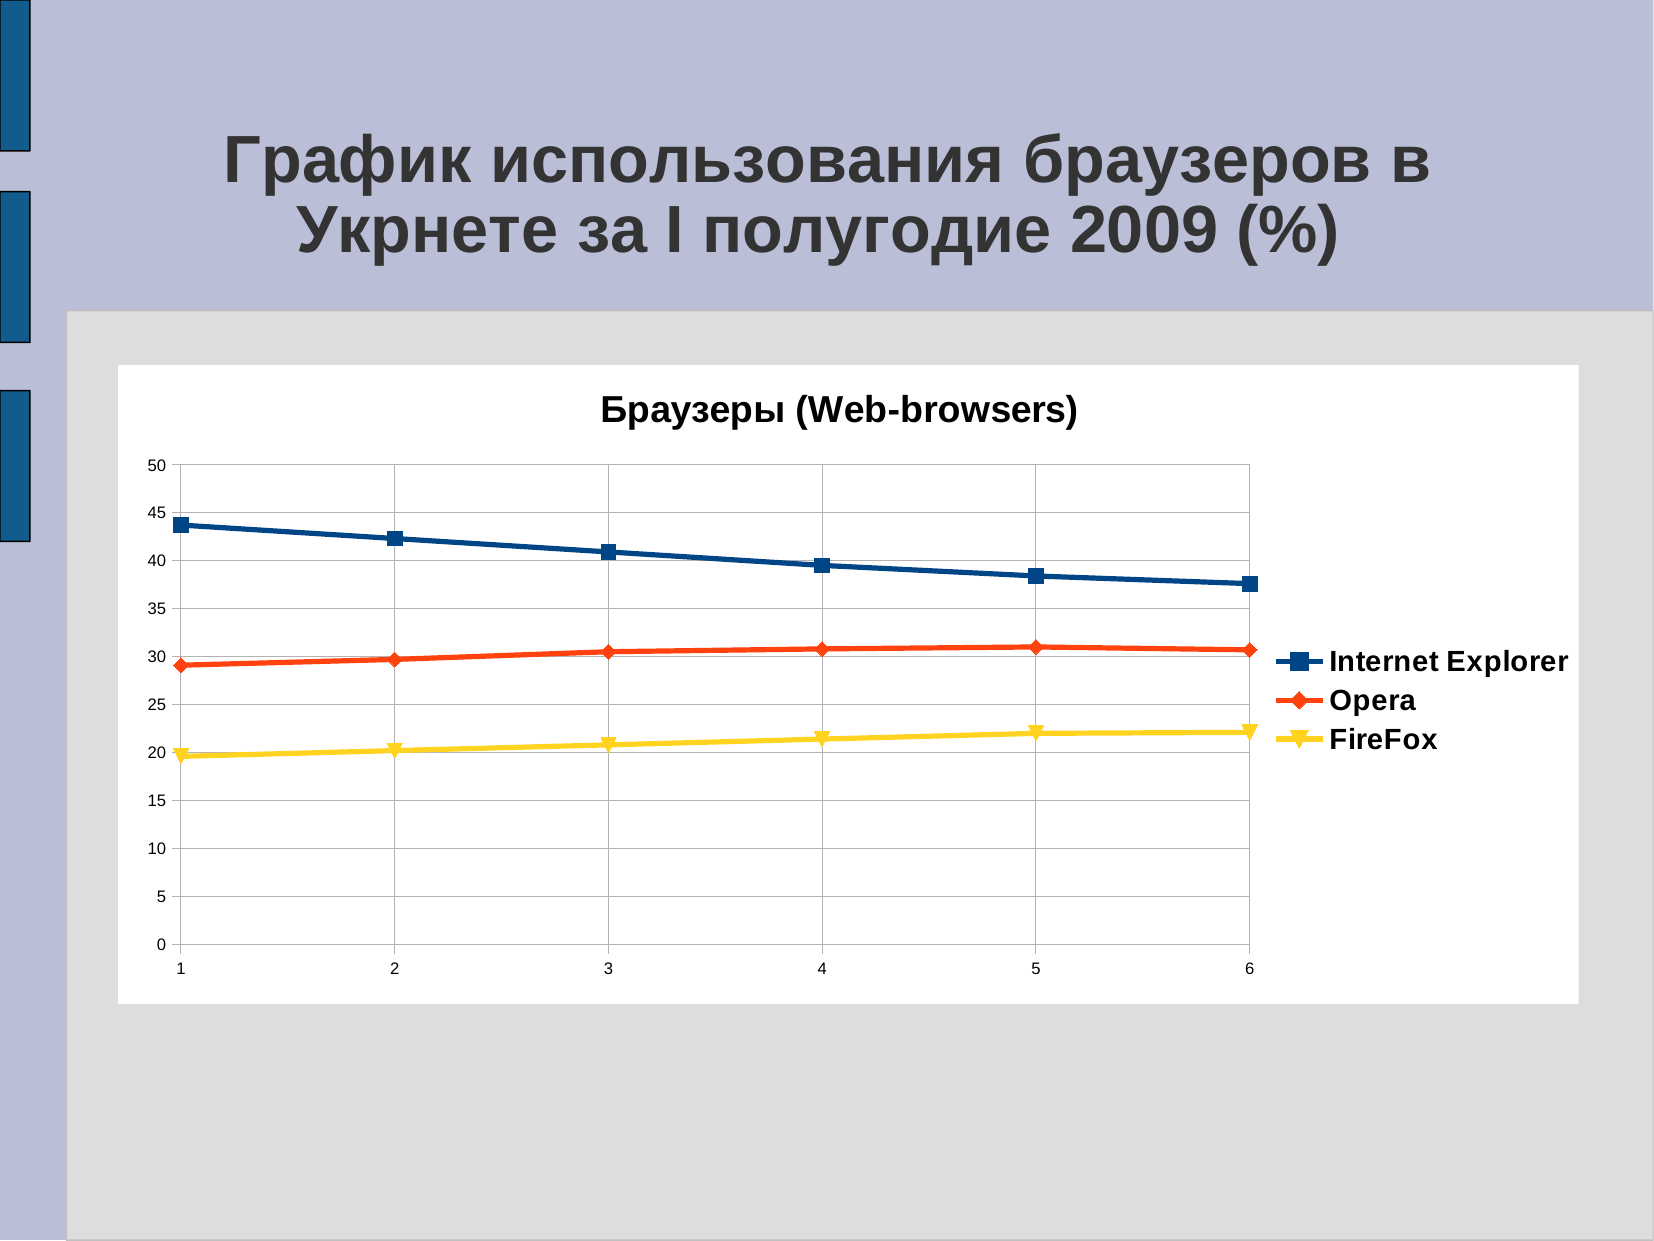

# График использования браузеров в Укрнете за I полугодие 2009 (%)
### Chart: Браузеры (Web-browsers)
| Category | Internet Explorer | Opera | FireFox |
|---|---|---|---|
| 1 | 43.7 | 29.1 | 19.6 |
| 2 | 42.3 | 29.7 | 20.2 |
| 3 | 40.9 | 30.5 | 20.8 |
| 4 | 39.5 | 30.8 | 21.4 |
| 5 | 38.4 | 31.0 | 22.0 |
| 6 | 37.6 | 30.7 | 22.1 |